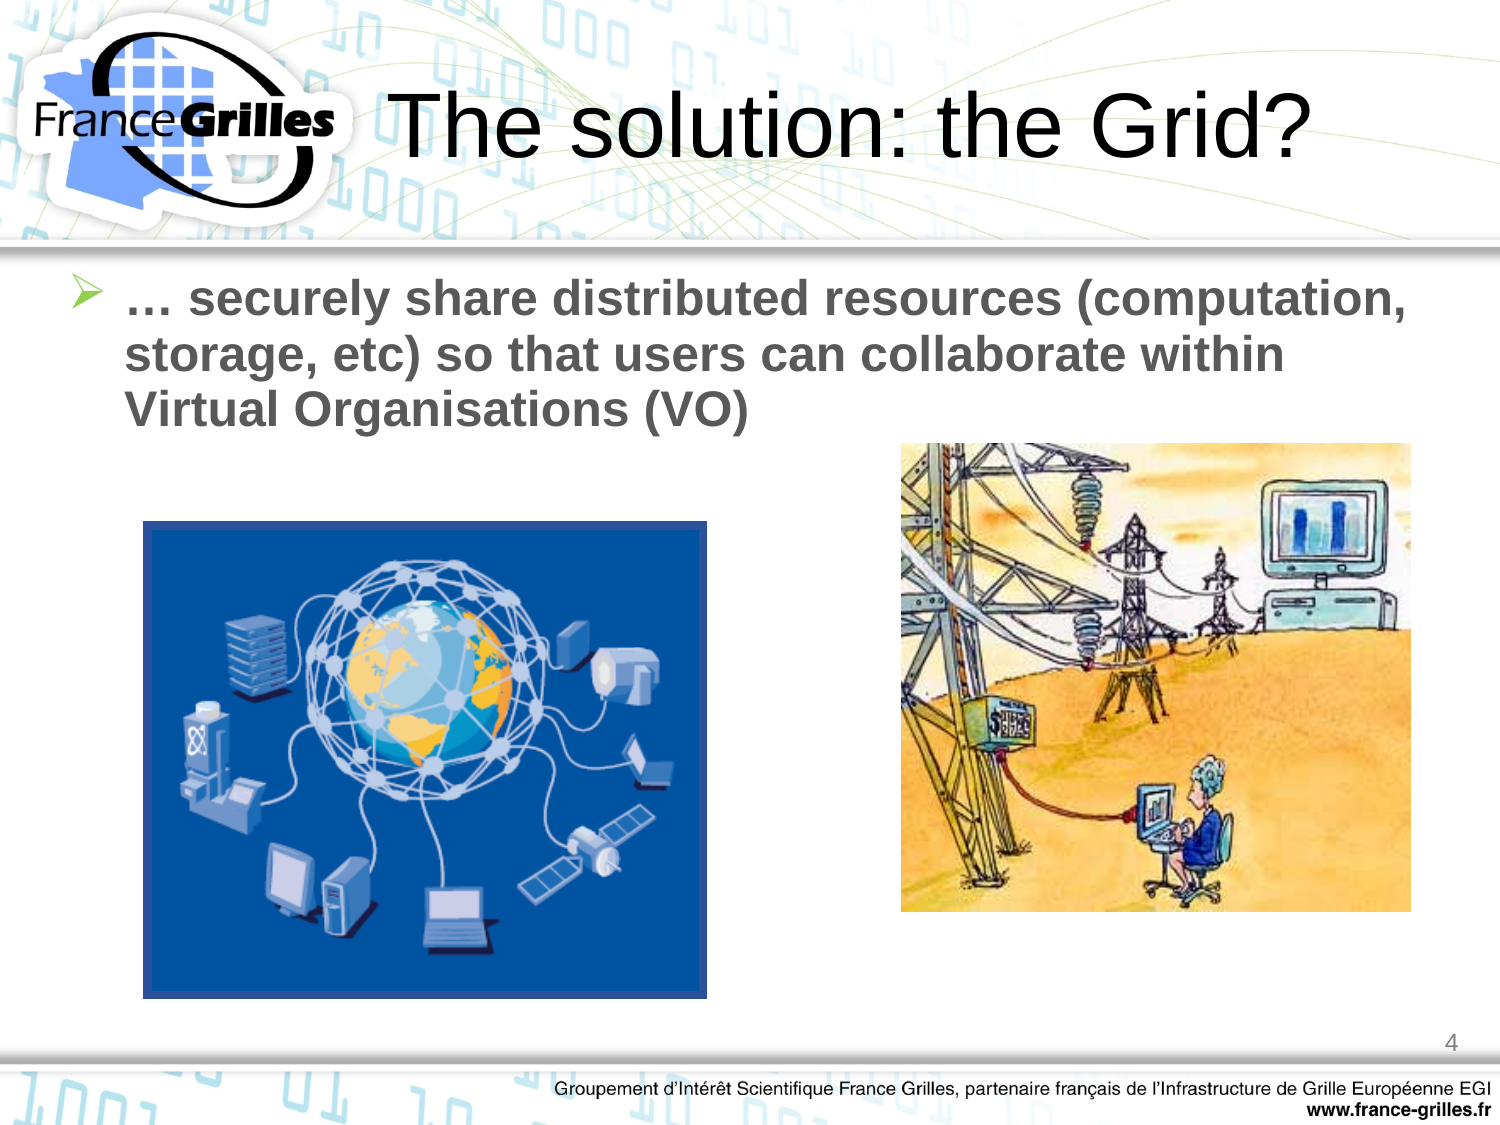

# The solution: the Grid?
… securely share distributed resources (computation, storage, etc) so that users can collaborate within Virtual Organisations (VO)
4
Introduction aux grilles